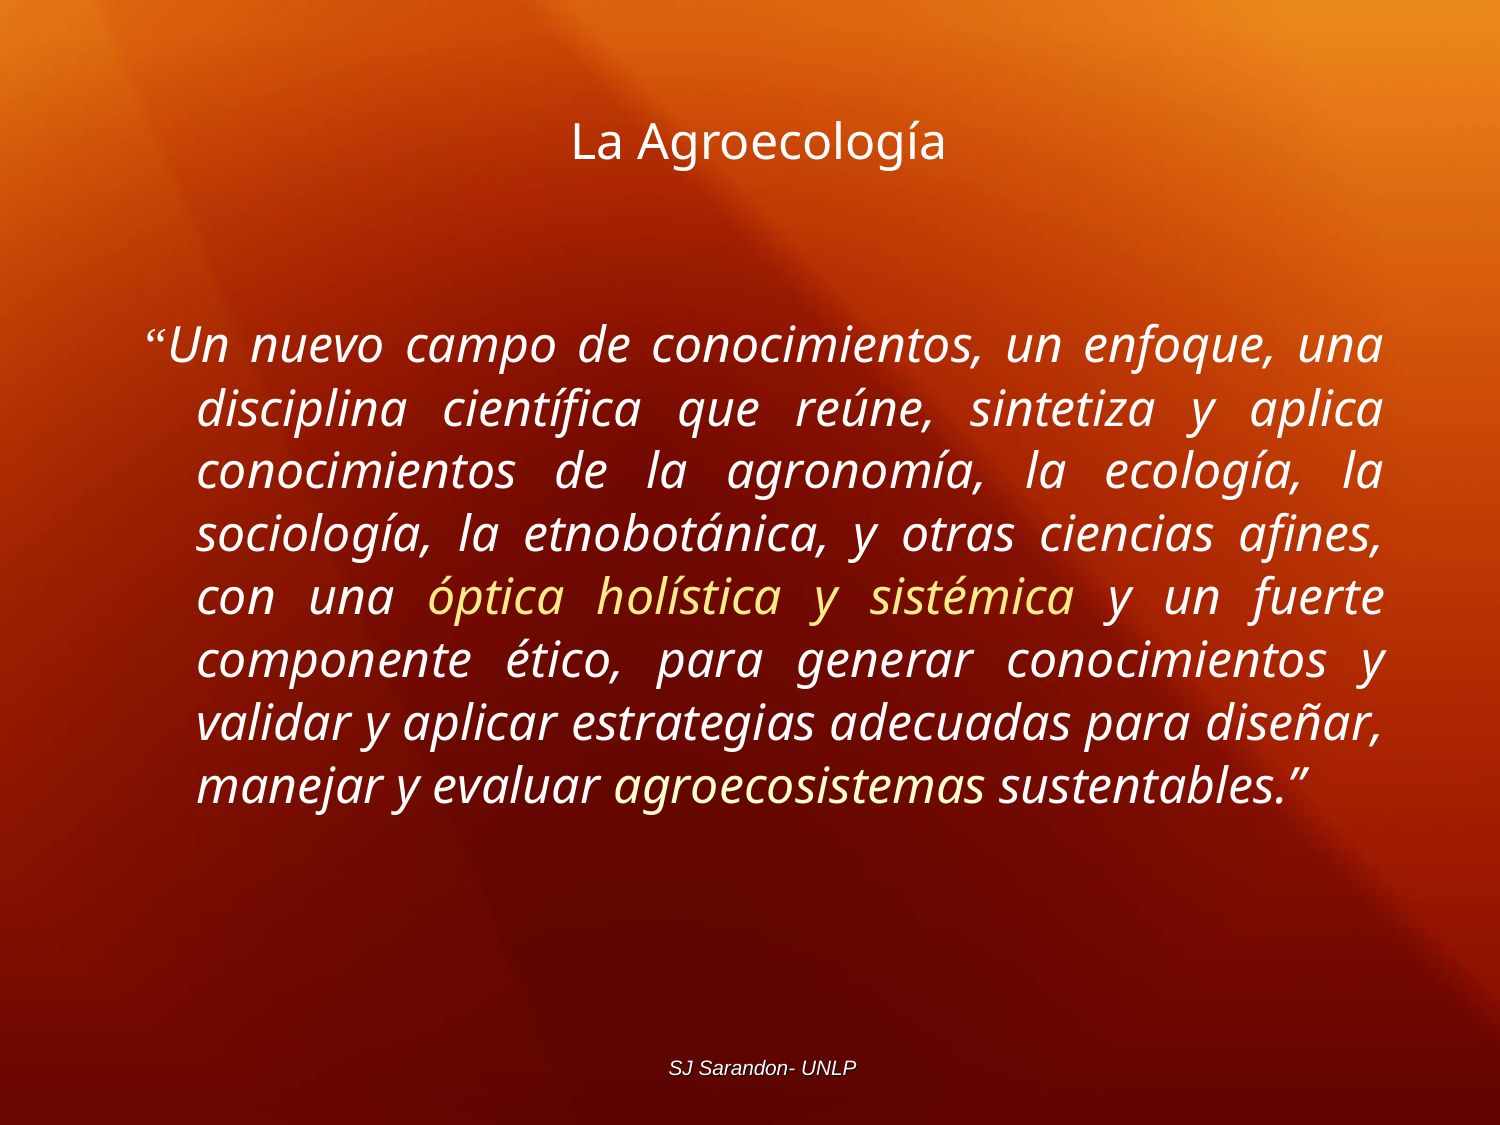

# La Agroecología
“Un nuevo campo de conocimientos, un enfoque, una disciplina científica que reúne, sintetiza y aplica conocimientos de la agronomía, la ecología, la sociología, la etnobotánica, y otras ciencias afines, con una óptica holística y sistémica y un fuerte componente ético, para generar conocimientos y validar y aplicar estrategias adecuadas para diseñar, manejar y evaluar agroecosistemas sustentables.”
SJ Sarandon- UNLP